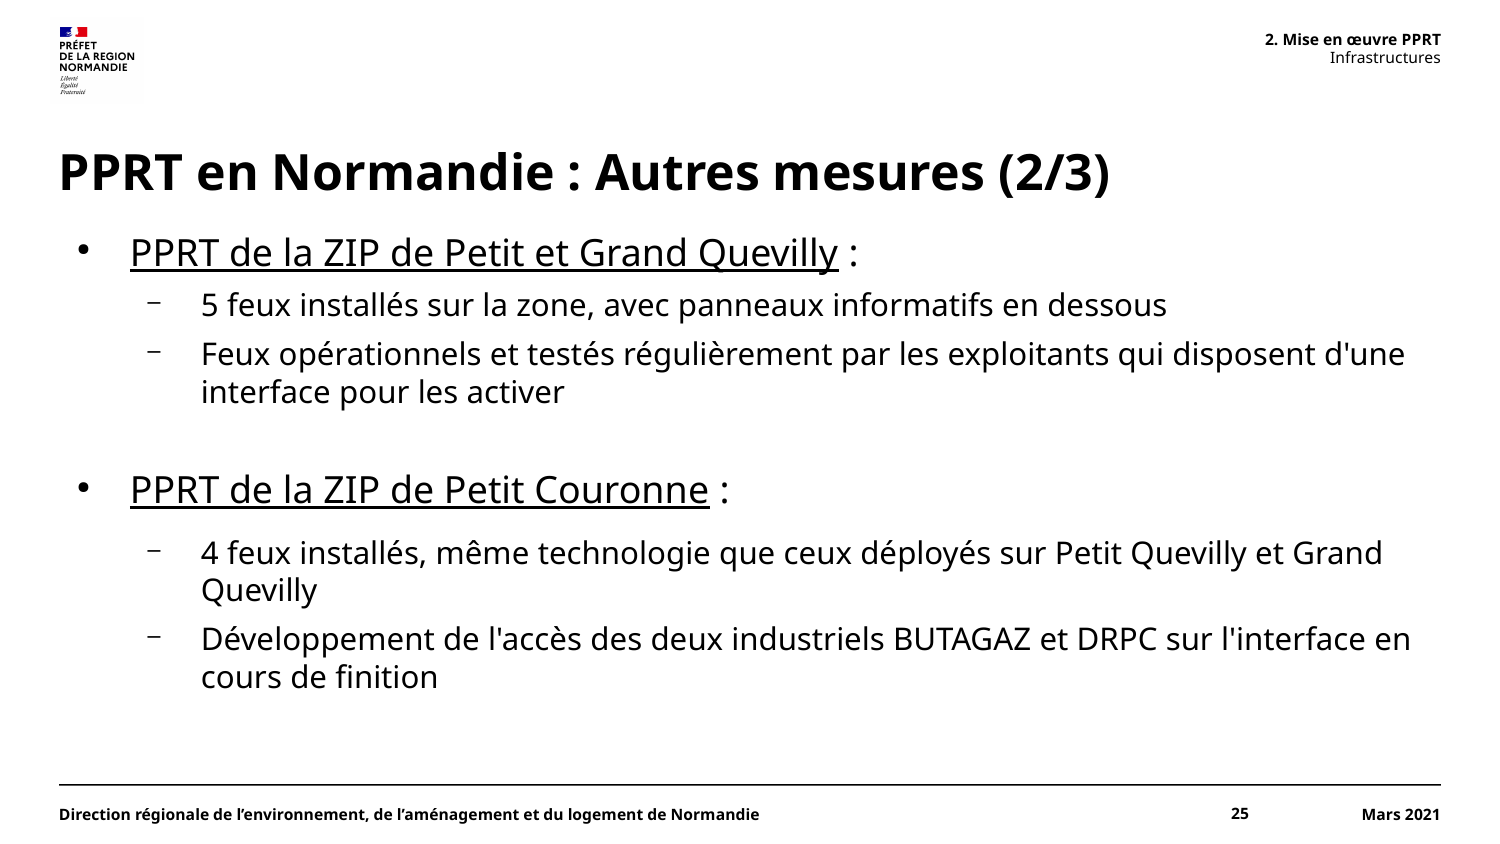

# Mise en œuvre PPRT
Infrastructures
PPRT en Normandie : Autres mesures (2/3)
PPRT de la ZIP de Petit et Grand Quevilly :
5 feux installés sur la zone, avec panneaux informatifs en dessous
Feux opérationnels et testés régulièrement par les exploitants qui disposent d'une interface pour les activer
PPRT de la ZIP de Petit Couronne :
4 feux installés, même technologie que ceux déployés sur Petit Quevilly et Grand Quevilly
Développement de l'accès des deux industriels BUTAGAZ et DRPC sur l'interface en cours de finition
Direction régionale de l’environnement, de l’aménagement et du logement de Normandie
Mars 2021
### Chart
| Category | 1 colonne | 2 colonne | 3 colonne |
|---|---|---|---|
| 1 ligne | 9.1 | 3.2 | 4.54 |
| 2 ligne | 2.4 | 8.8 | 9.65 |
| 3 ligne | 3.1 | 1.5 | 3.7 |
| 4 ligne | 4.3 | 9.02 | 6.2 |